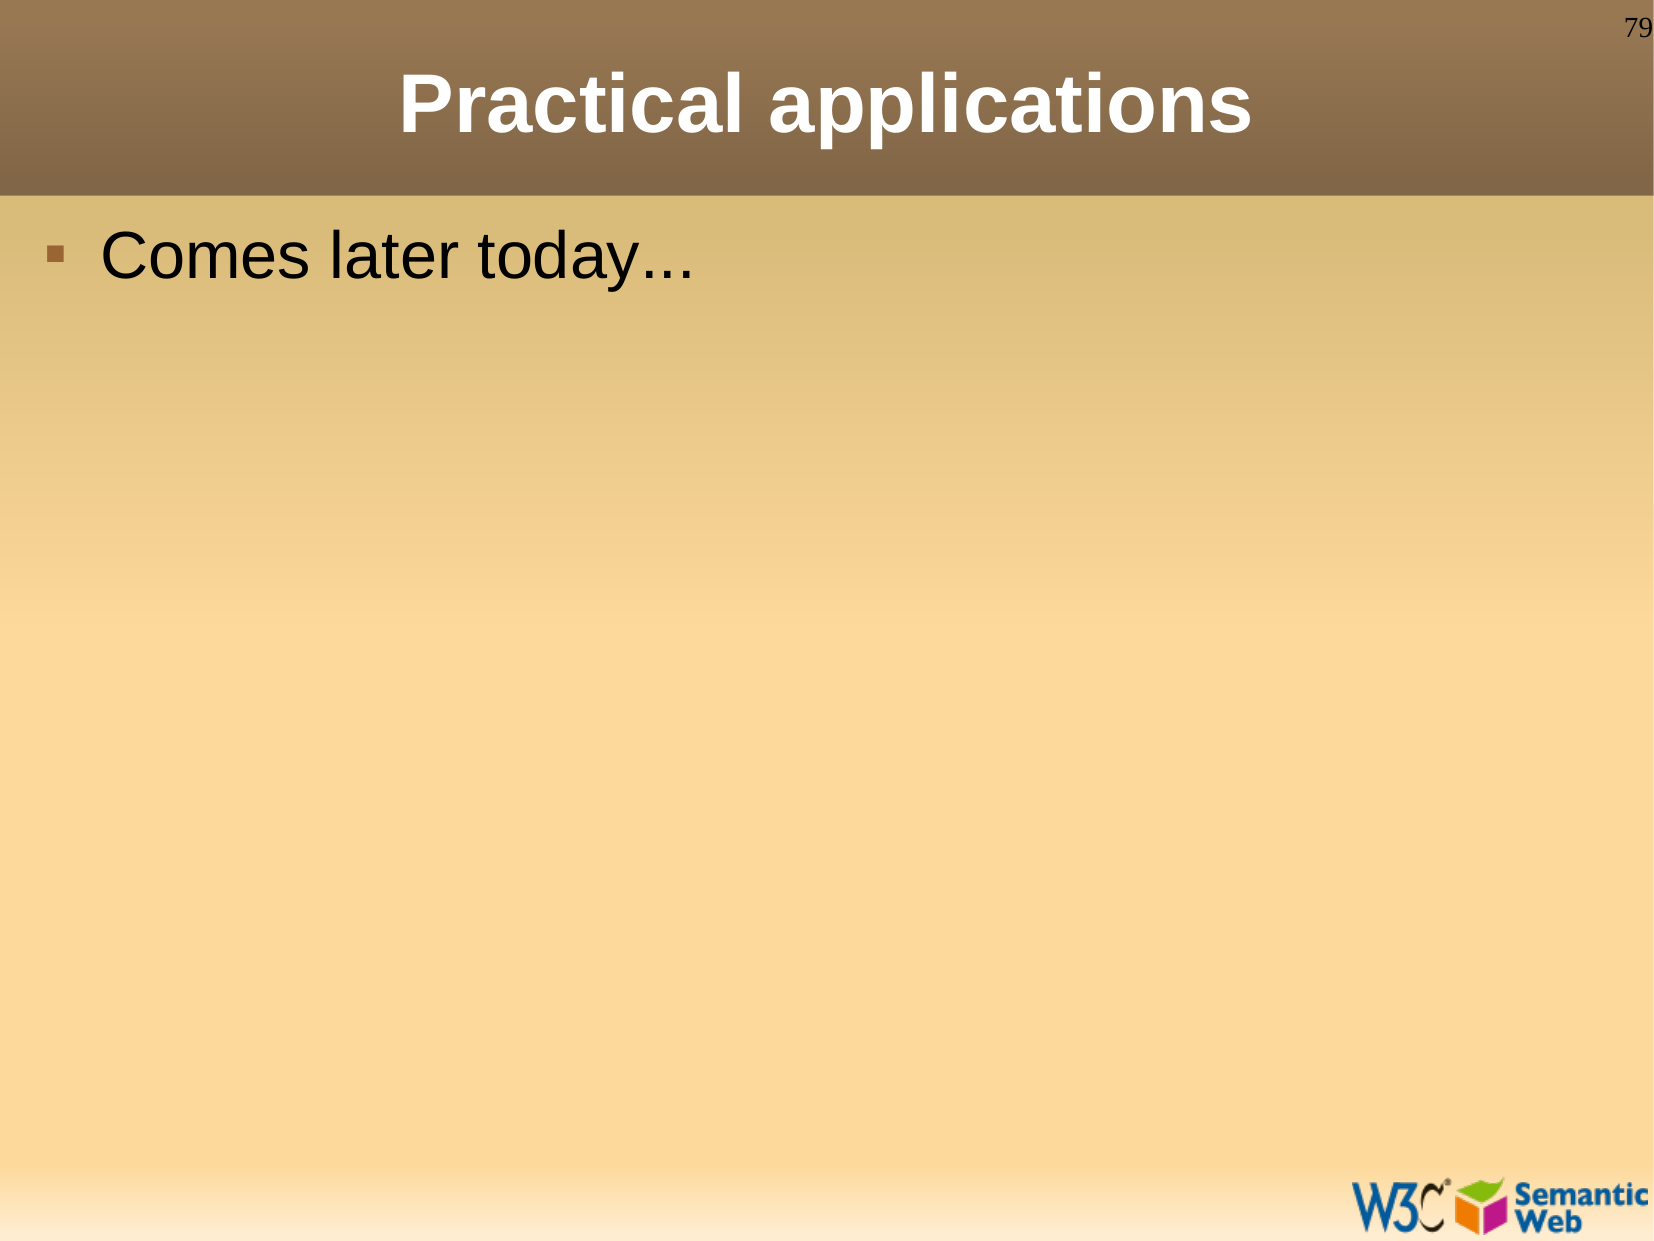

# Practical applications
79
Comes later today...